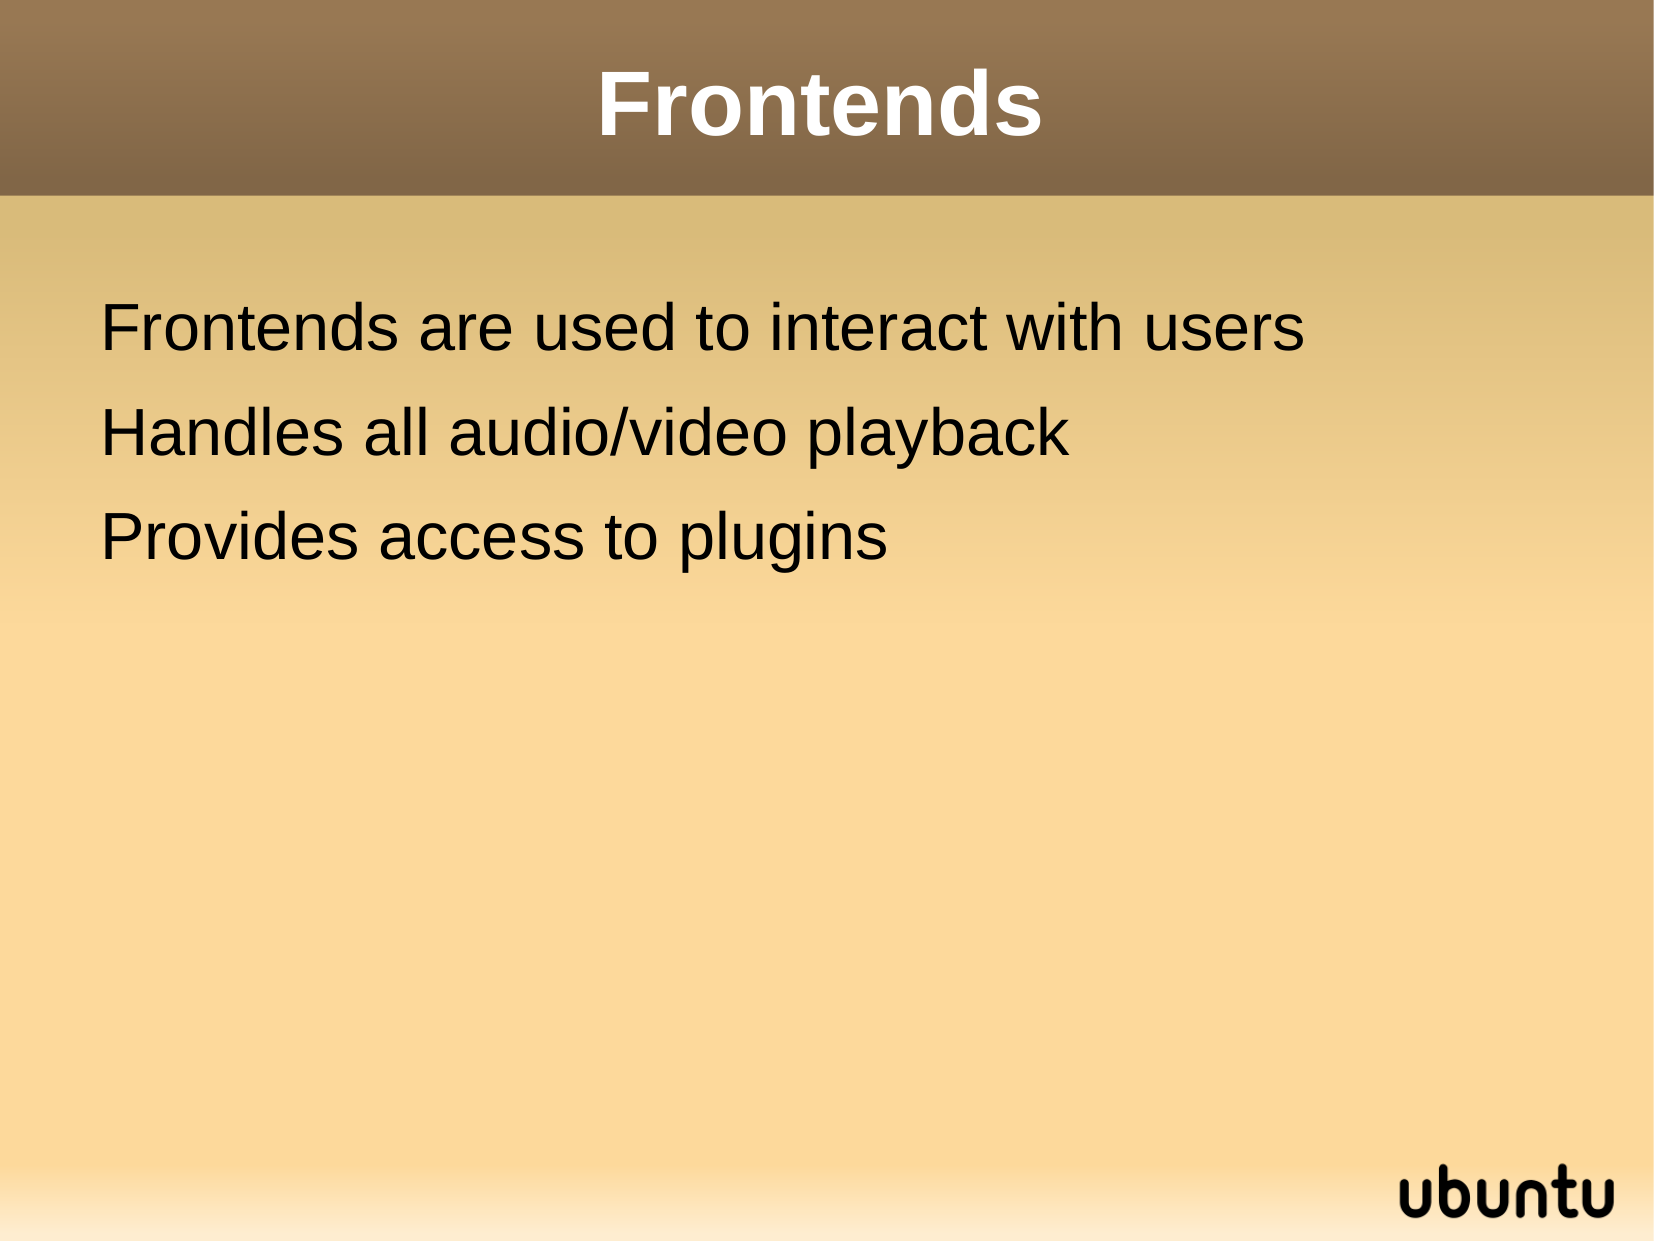

# Frontends
Frontends are used to interact with users
Handles all audio/video playback
Provides access to plugins